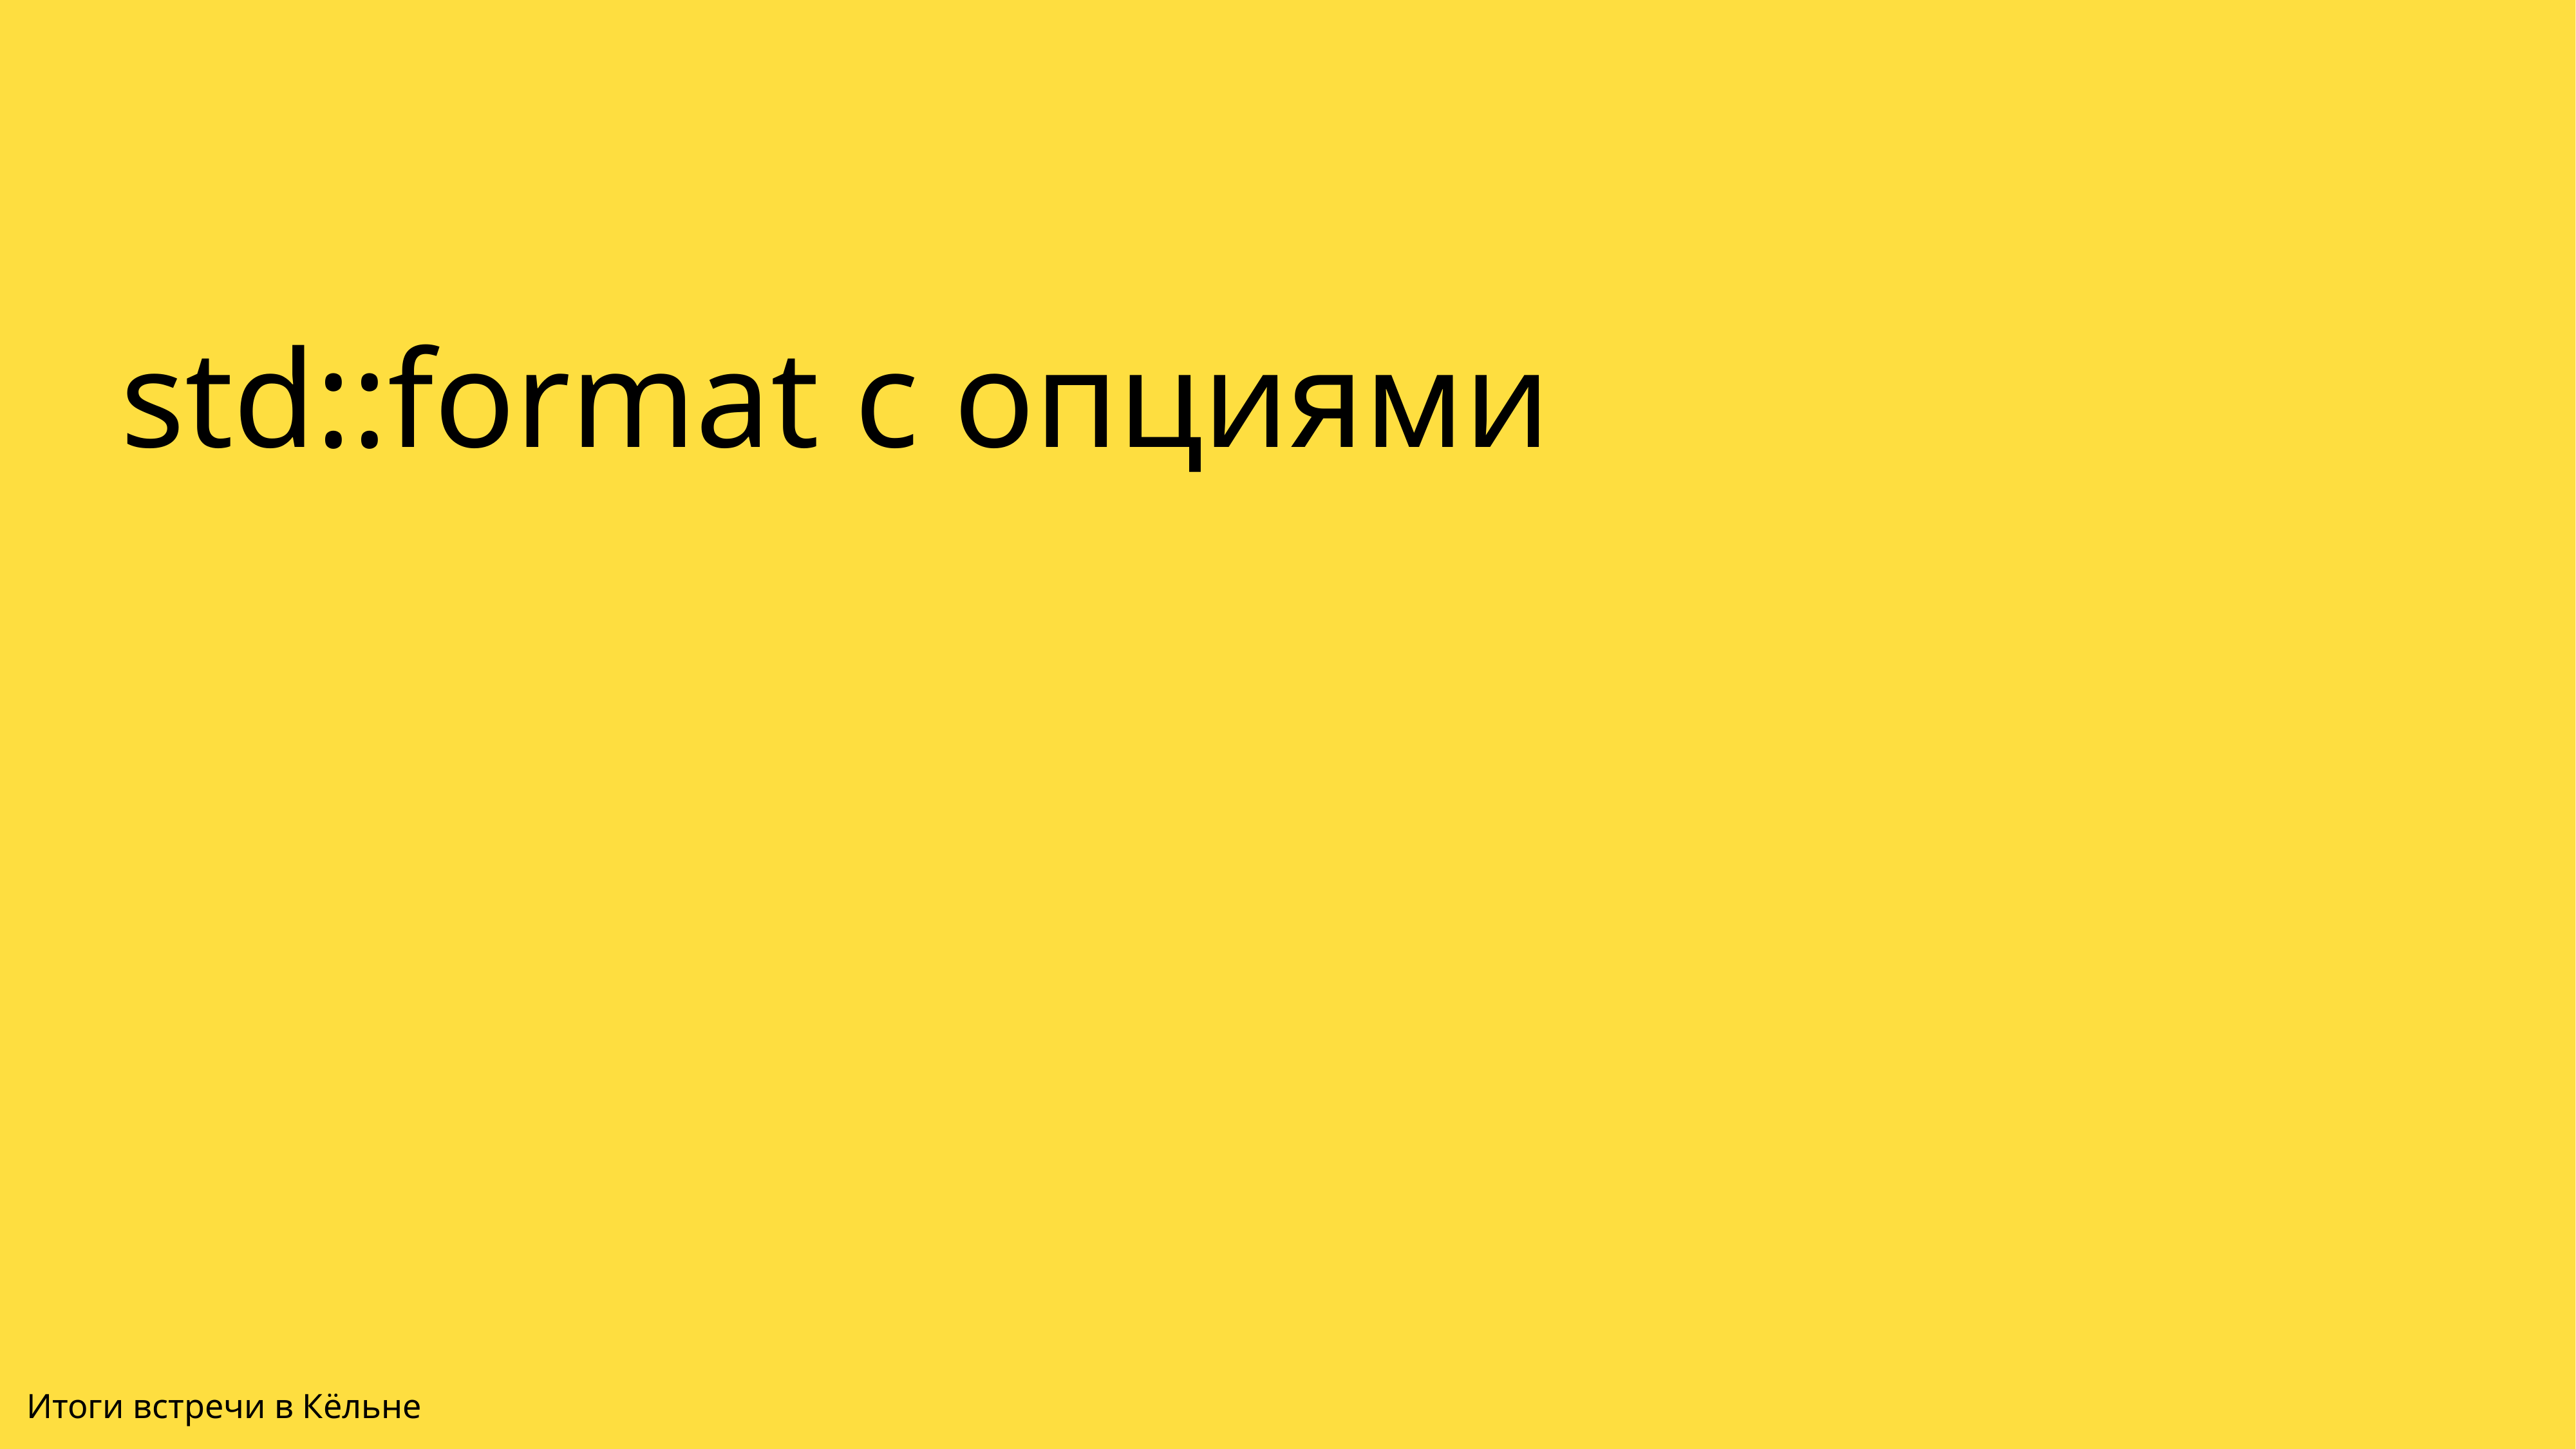

# std::format с опциями
Итоги встречи в Кёльне